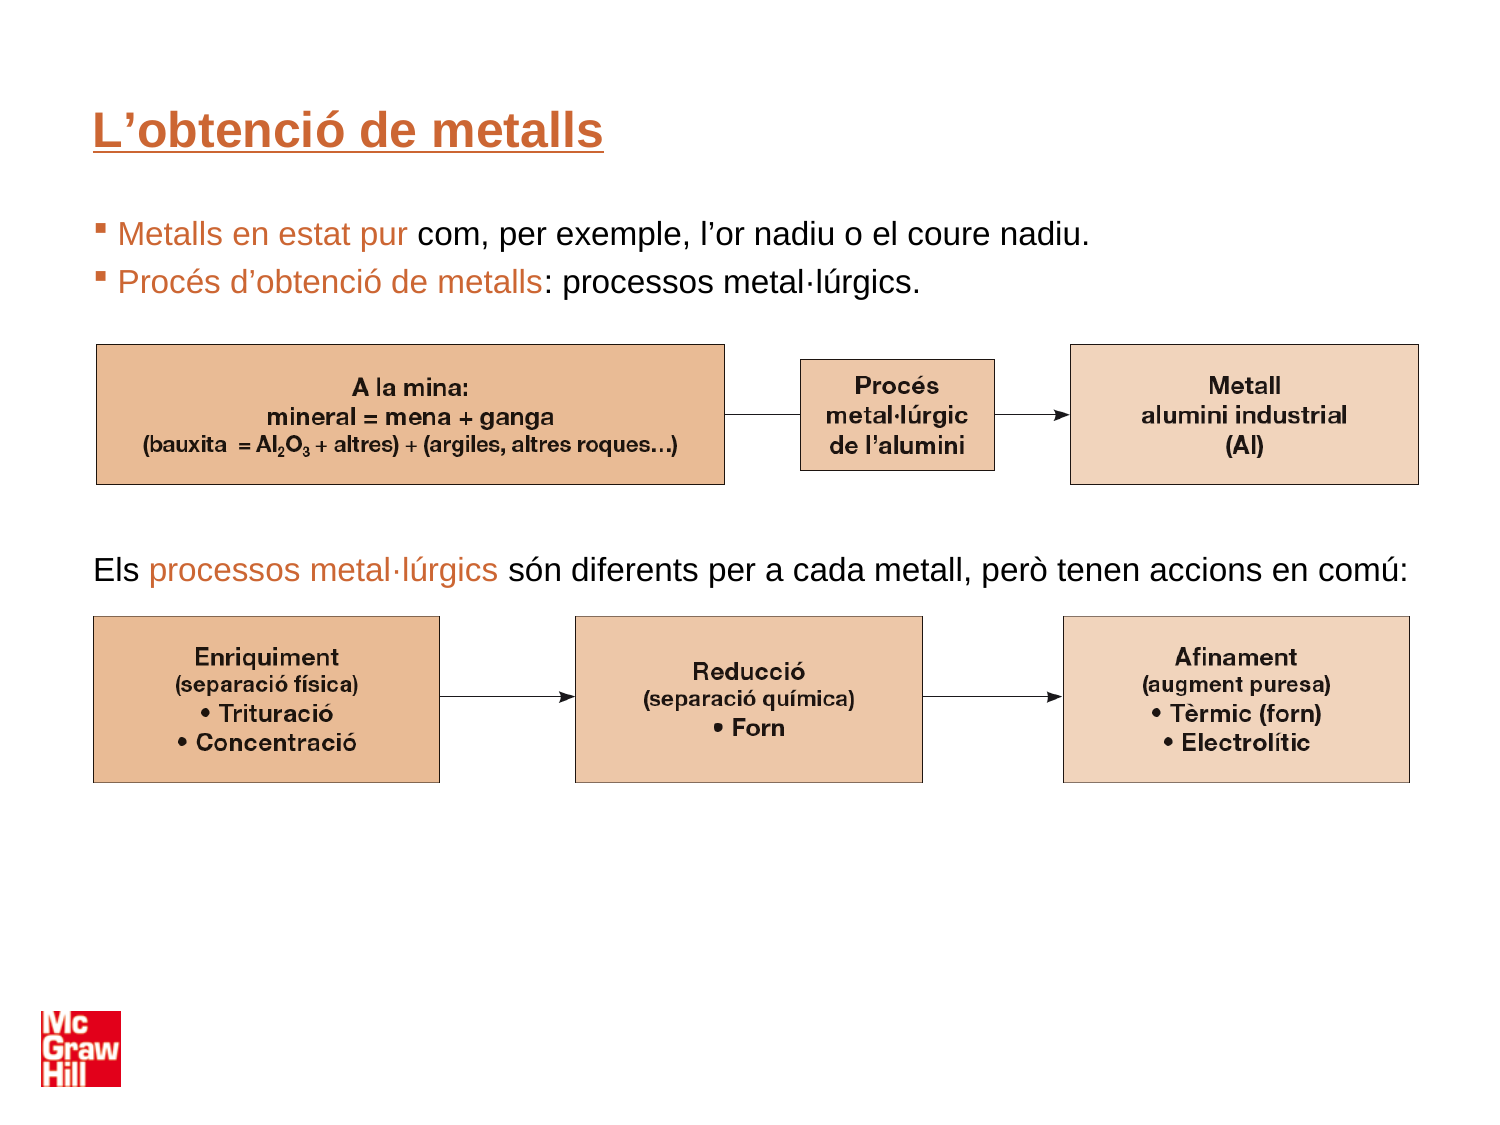

L’obtenció de metalls
 Metalls en estat pur com, per exemple, l’or nadiu o el coure nadiu.
 Procés d’obtenció de metalls: processos metal·lúrgics.
Els processos metal·lúrgics són diferents per a cada metall, però tenen accions en comú: